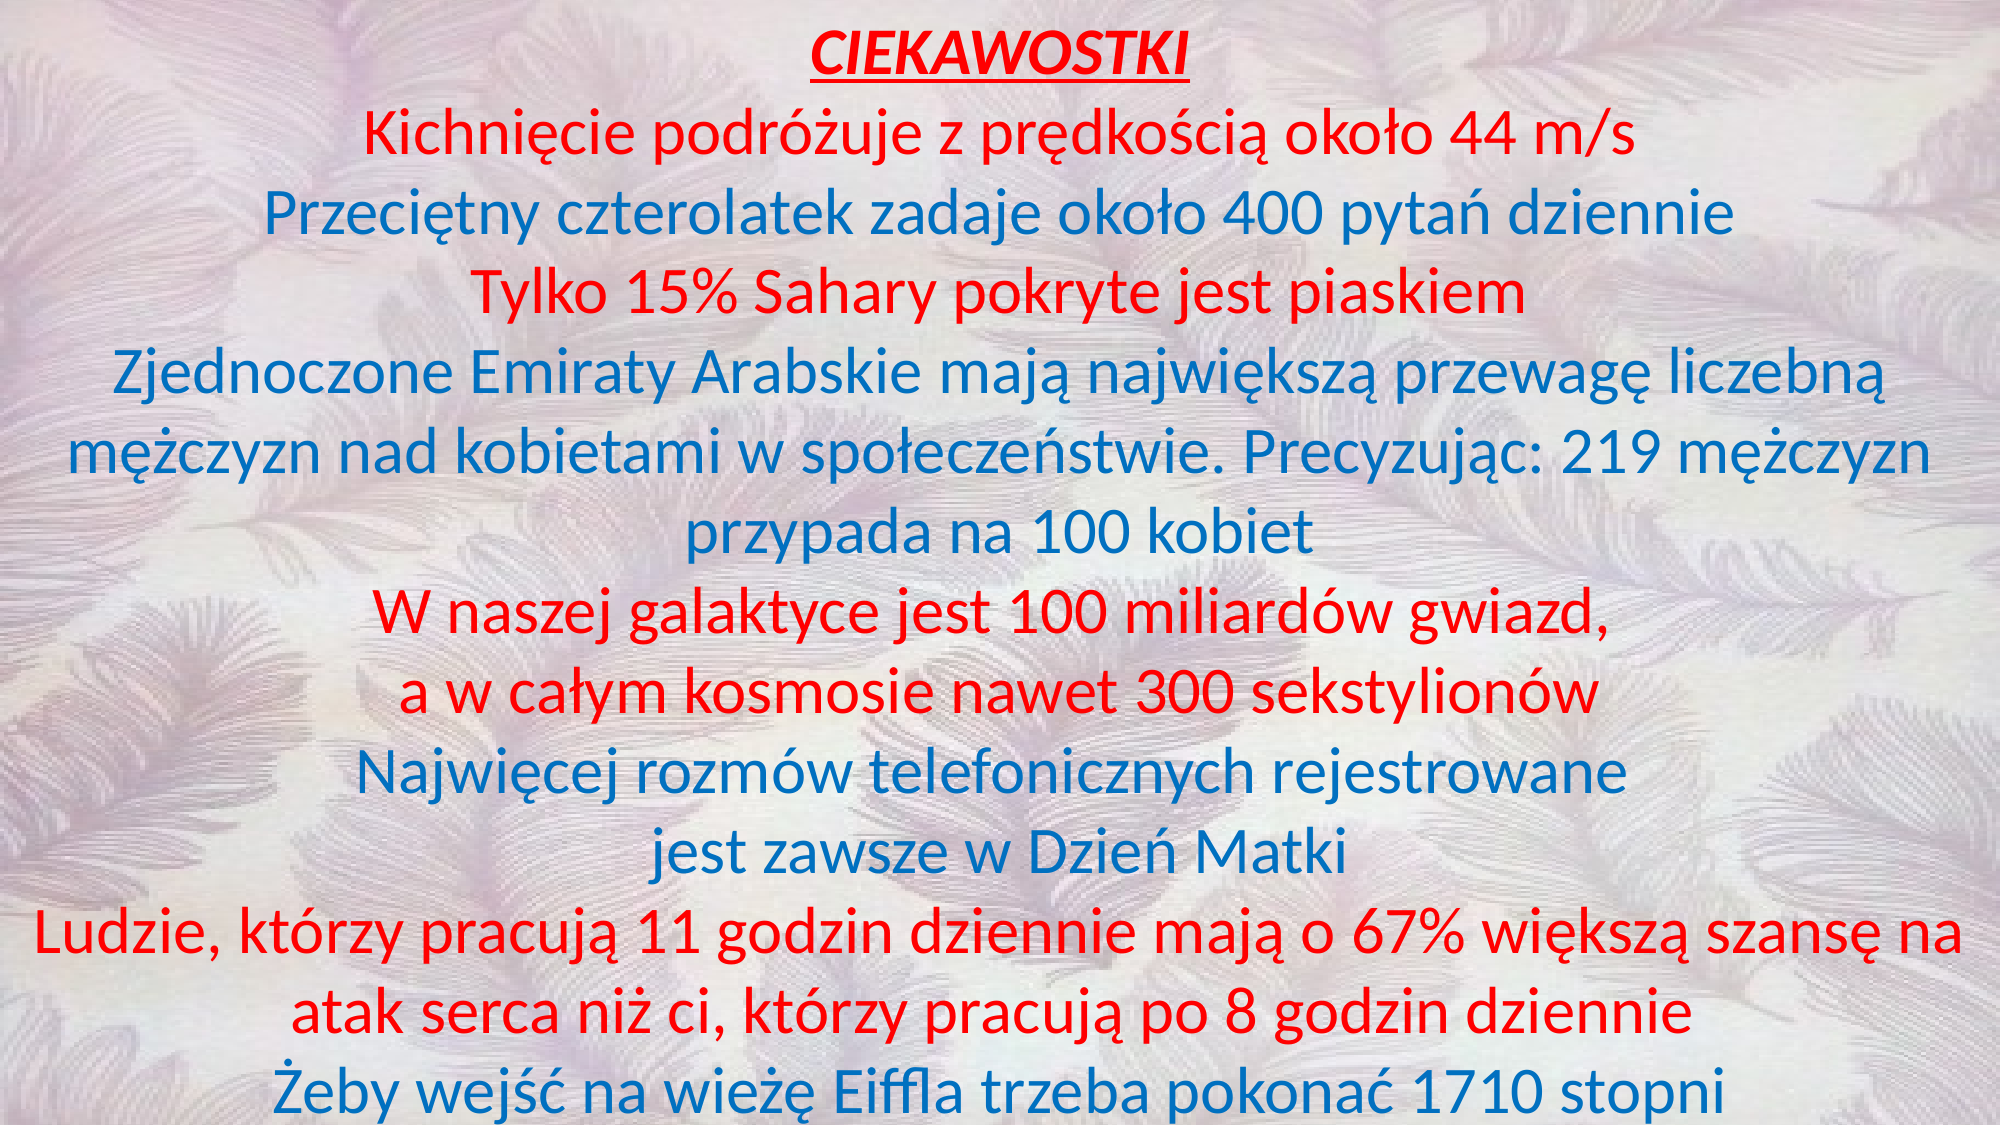

CIEKAWOSTKI
Kichnięcie podróżuje z prędkością około 44 m/s
Przeciętny czterolatek zadaje około 400 pytań dziennie
Tylko 15% Sahary pokryte jest piaskiem
Zjednoczone Emiraty Arabskie mają największą przewagę liczebną mężczyzn nad kobietami w społeczeństwie. Precyzując: 219 mężczyzn przypada na 100 kobiet
W naszej galaktyce jest 100 miliardów gwiazd,
a w całym kosmosie nawet 300 sekstylionów
Najwięcej rozmów telefonicznych rejestrowane
jest zawsze w Dzień Matki
Ludzie, którzy pracują 11 godzin dziennie mają o 67% większą szansę na atak serca niż ci, którzy pracują po 8 godzin dziennie
Żeby wejść na wieżę Eiffla trzeba pokonać 1710 stopni